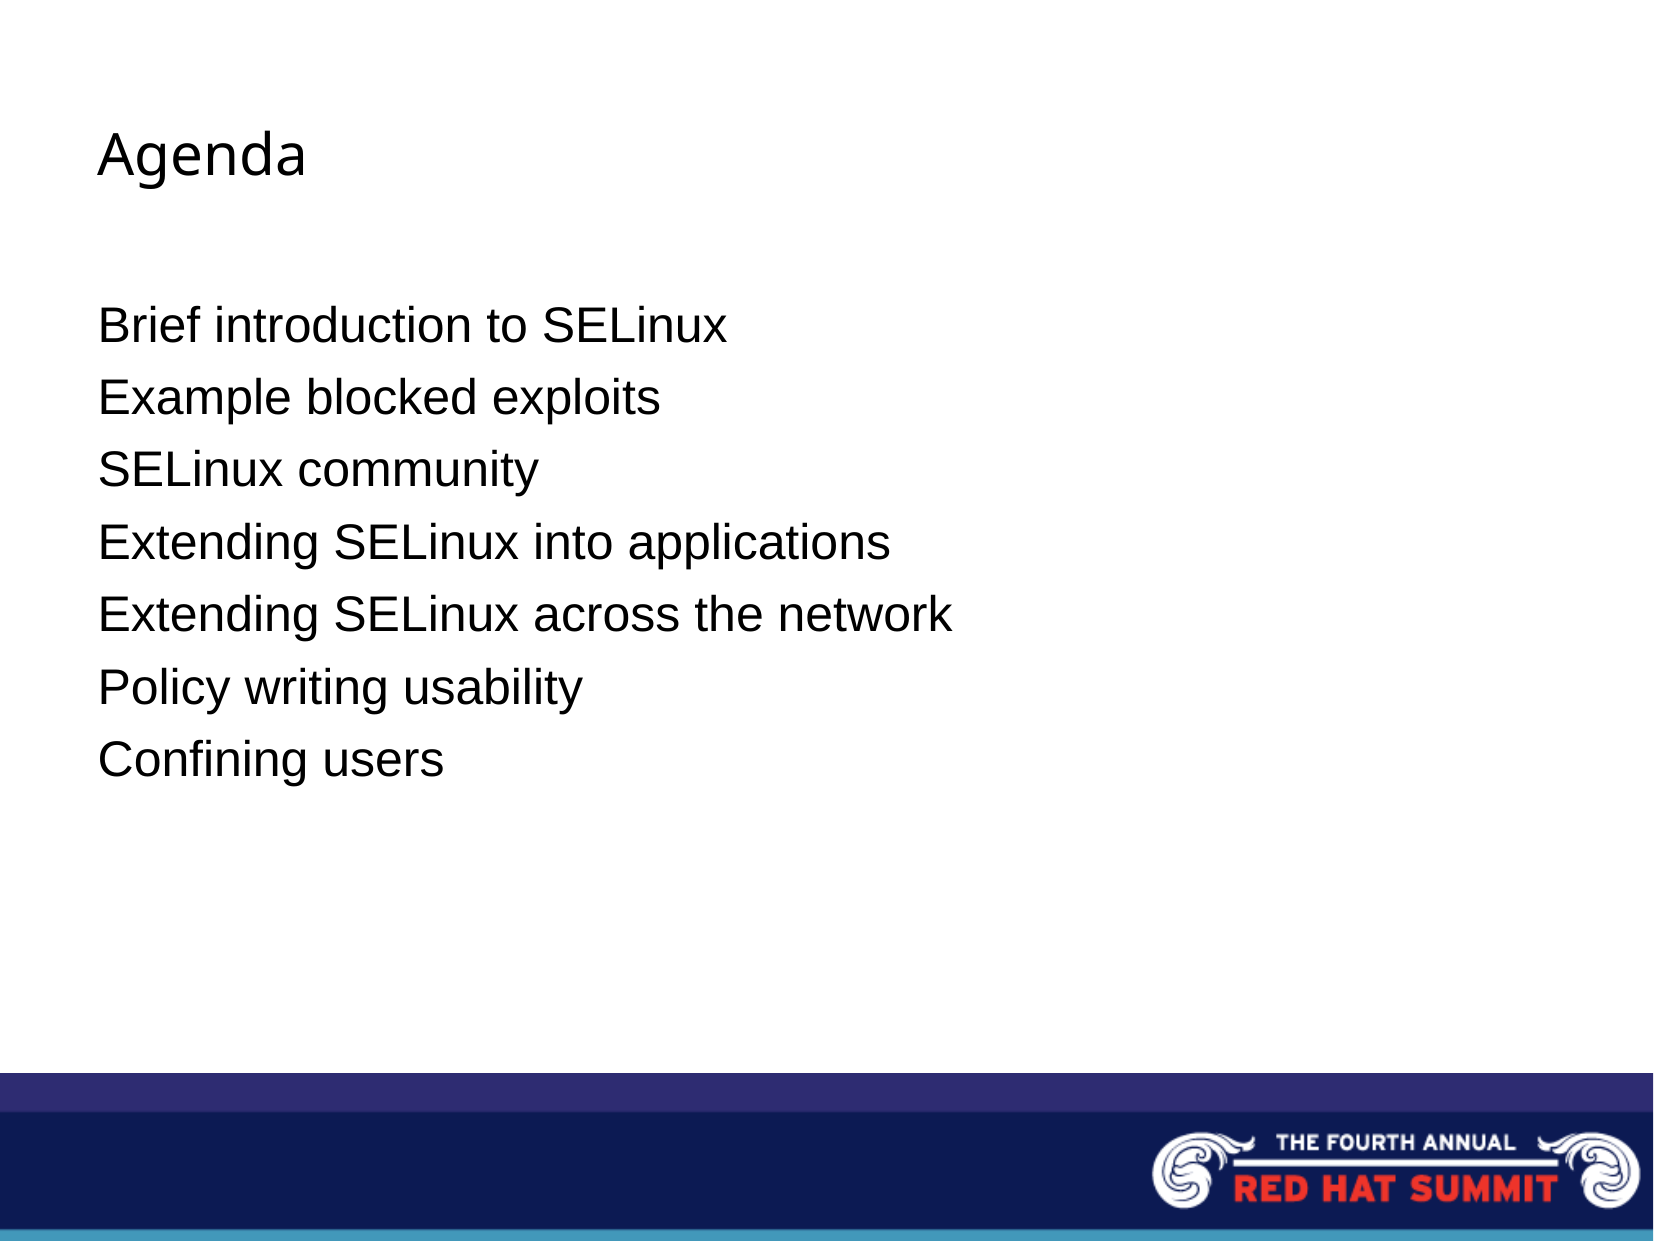

# Agenda
Brief introduction to SELinux
Example blocked exploits
SELinux community
Extending SELinux into applications
Extending SELinux across the network
Policy writing usability
Confining users